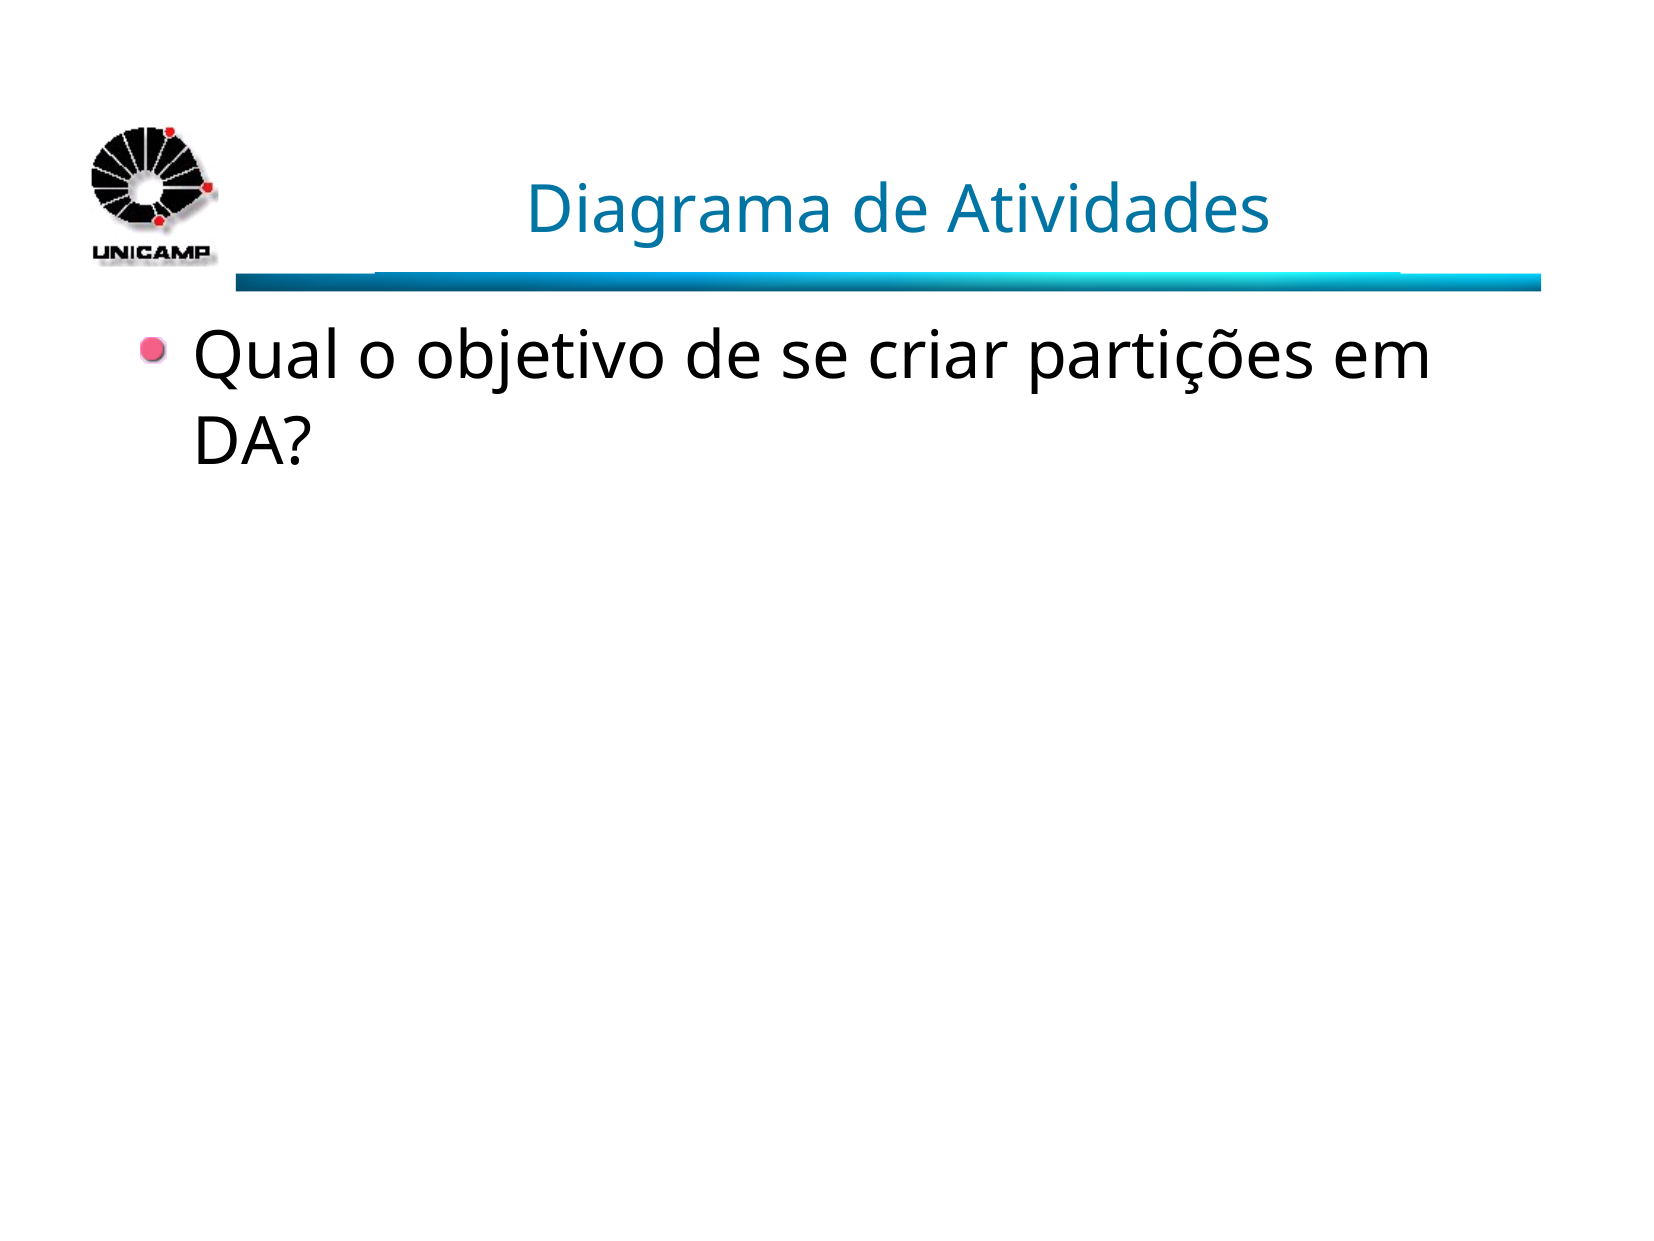

# Diagrama de Atividades
Qual o objetivo de se criar partições em DA?